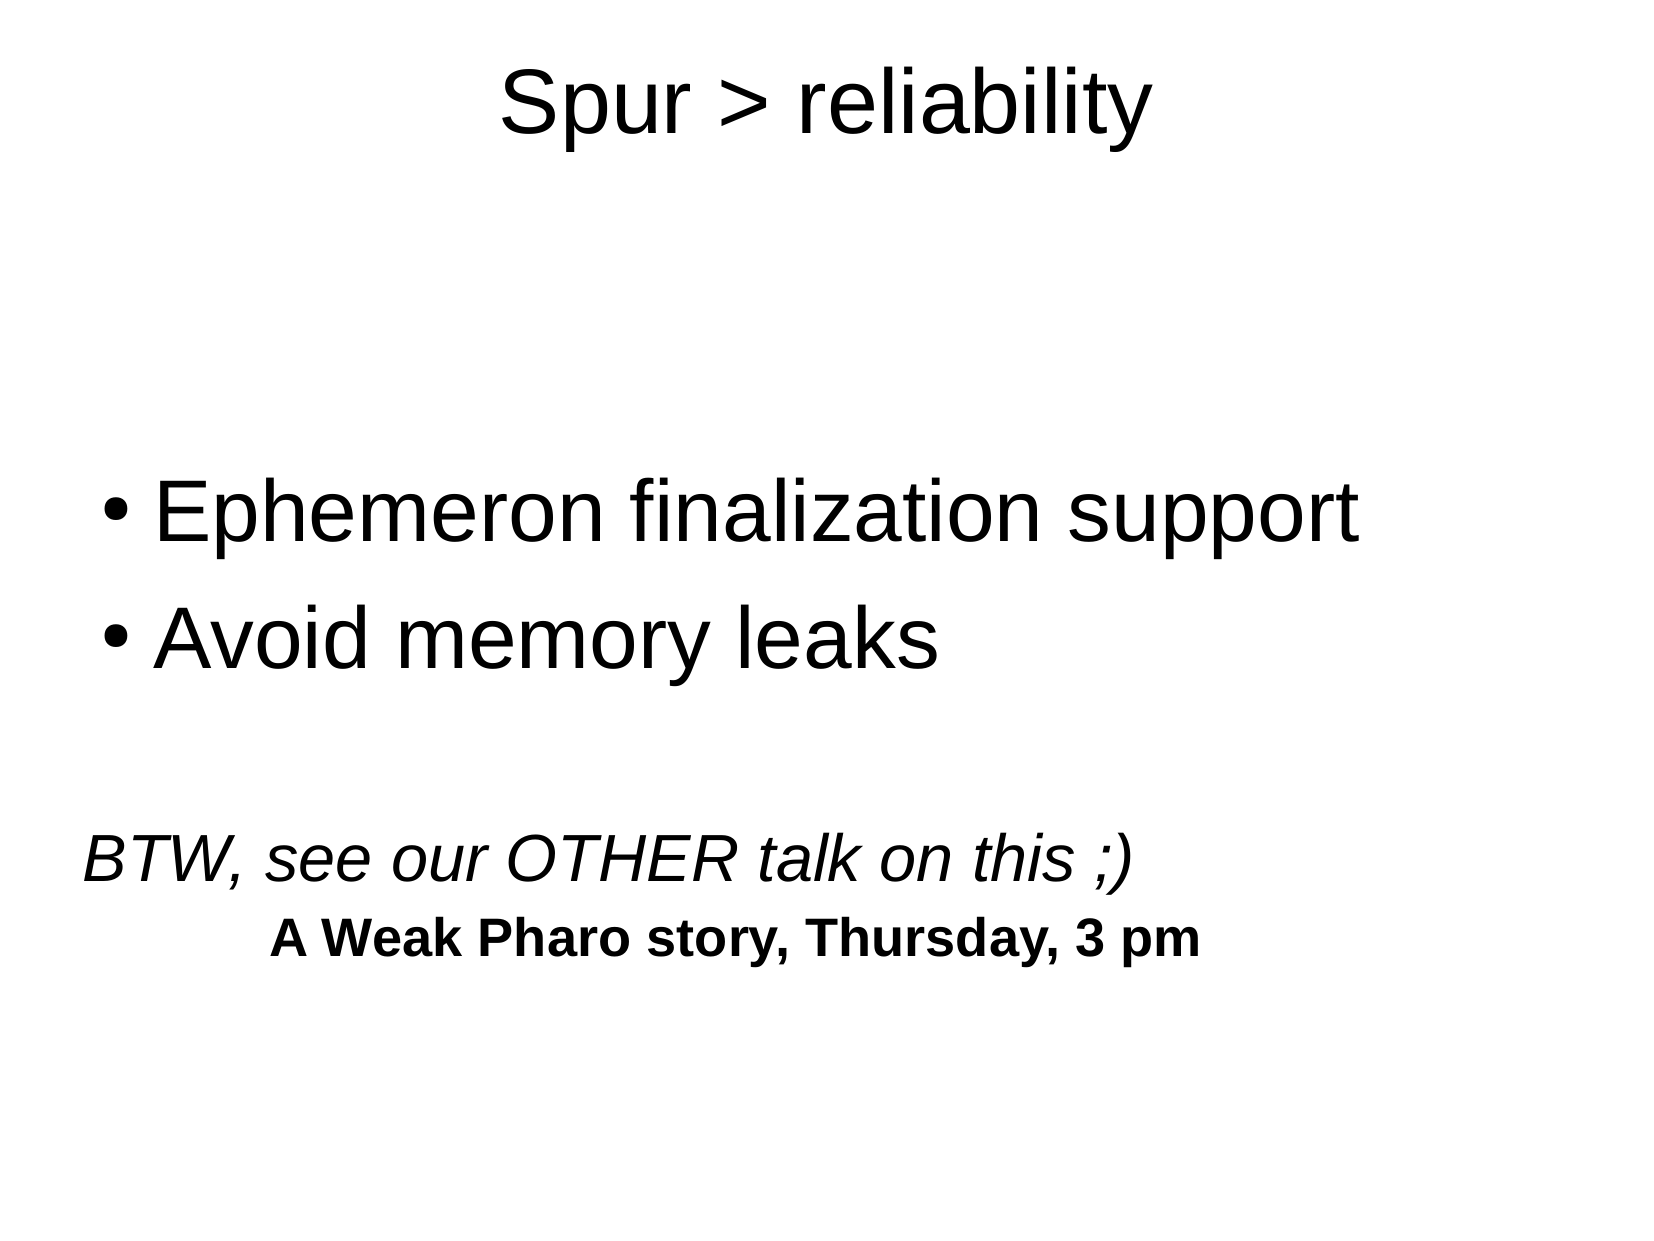

# Spur > reliability
Ephemeron finalization support
Avoid memory leaks
BTW, see our OTHER talk on this ;)
A Weak Pharo story, Thursday, 3 pm